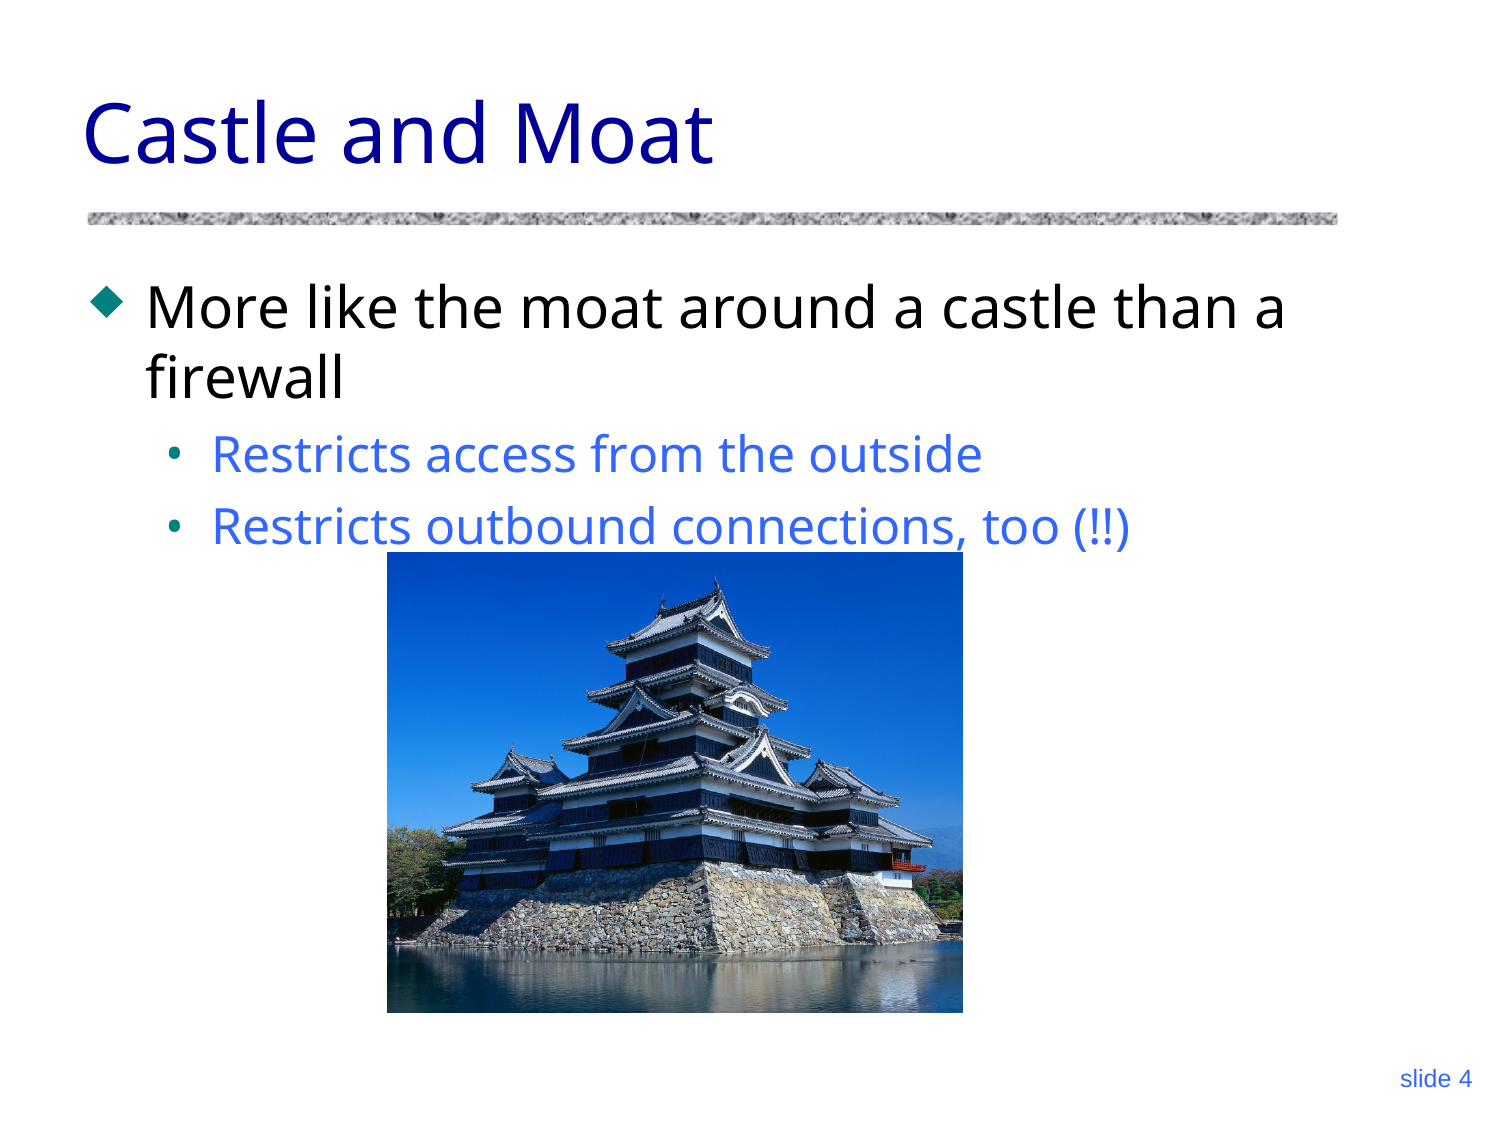

Castle and Moat
More like the moat around a castle than a firewall
Restricts access from the outside
Restricts outbound connections, too (!!)
slide